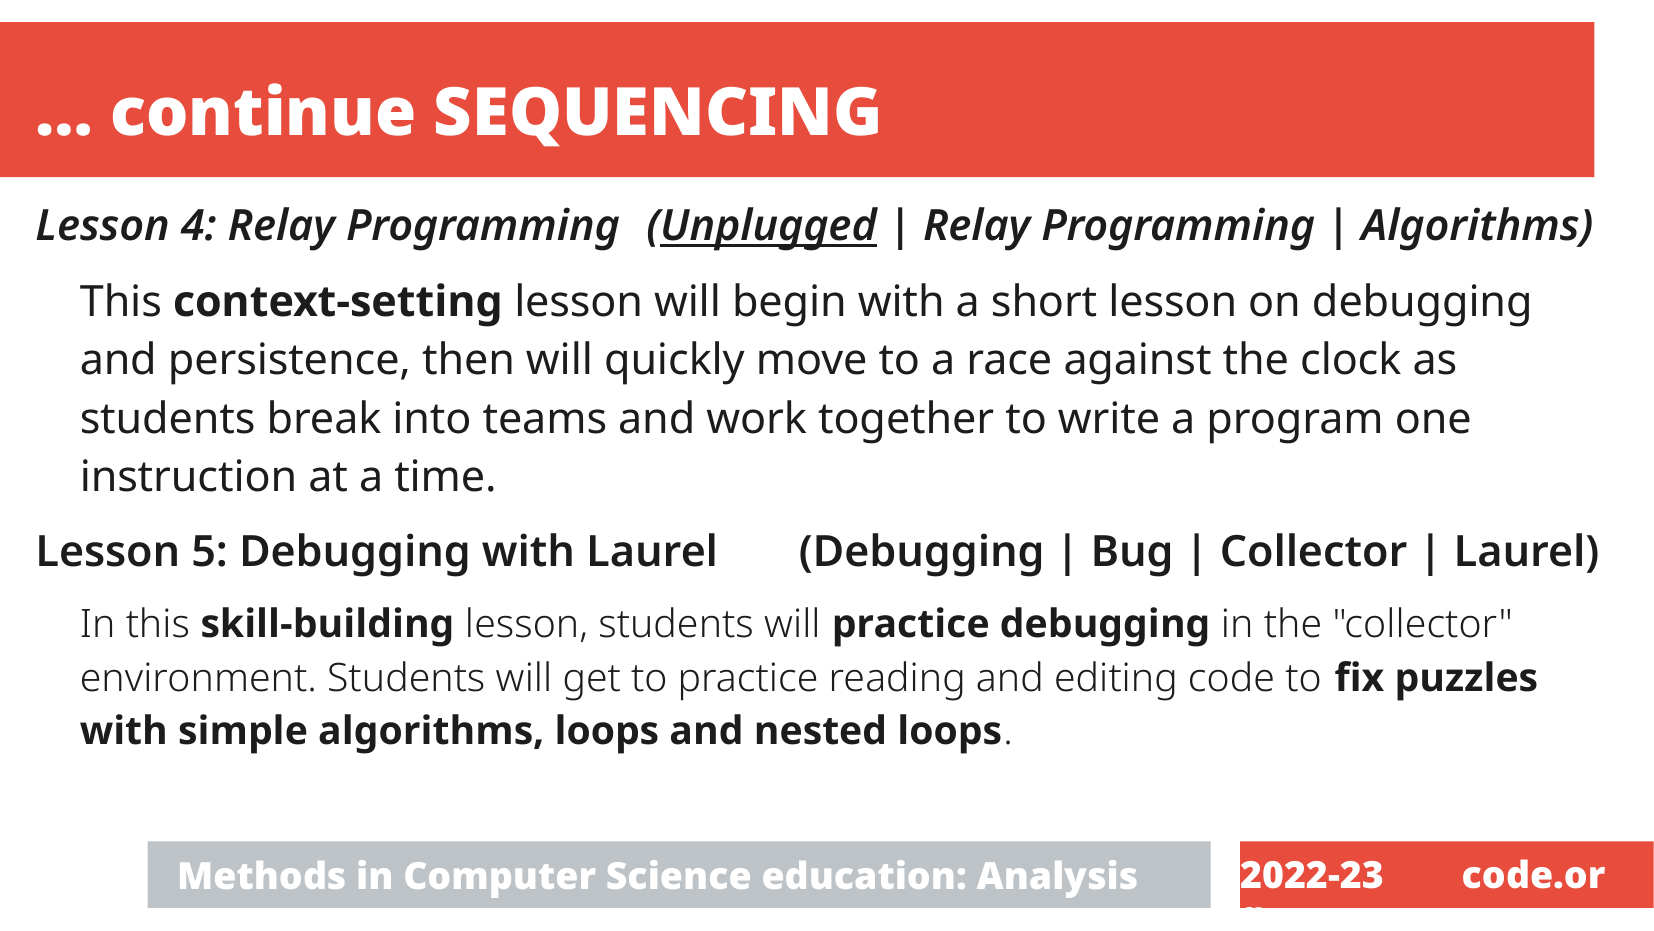

# … continue SEQUENCING
Lesson 4: Relay Programming 	(Unplugged | Relay Programming | Algorithms)
This context-setting lesson will begin with a short lesson on debugging and persistence, then will quickly move to a race against the clock as students break into teams and work together to write a program one instruction at a time.
Lesson 5: Debugging with Laurel 	(Debugging | Bug | Collector | Laurel)
In this skill-building lesson, students will practice debugging in the "collector" environment. Students will get to practice reading and editing code to fix puzzles with simple algorithms, loops and nested loops.
Methods in Computer Science education: Analysis
2022-23 code.org